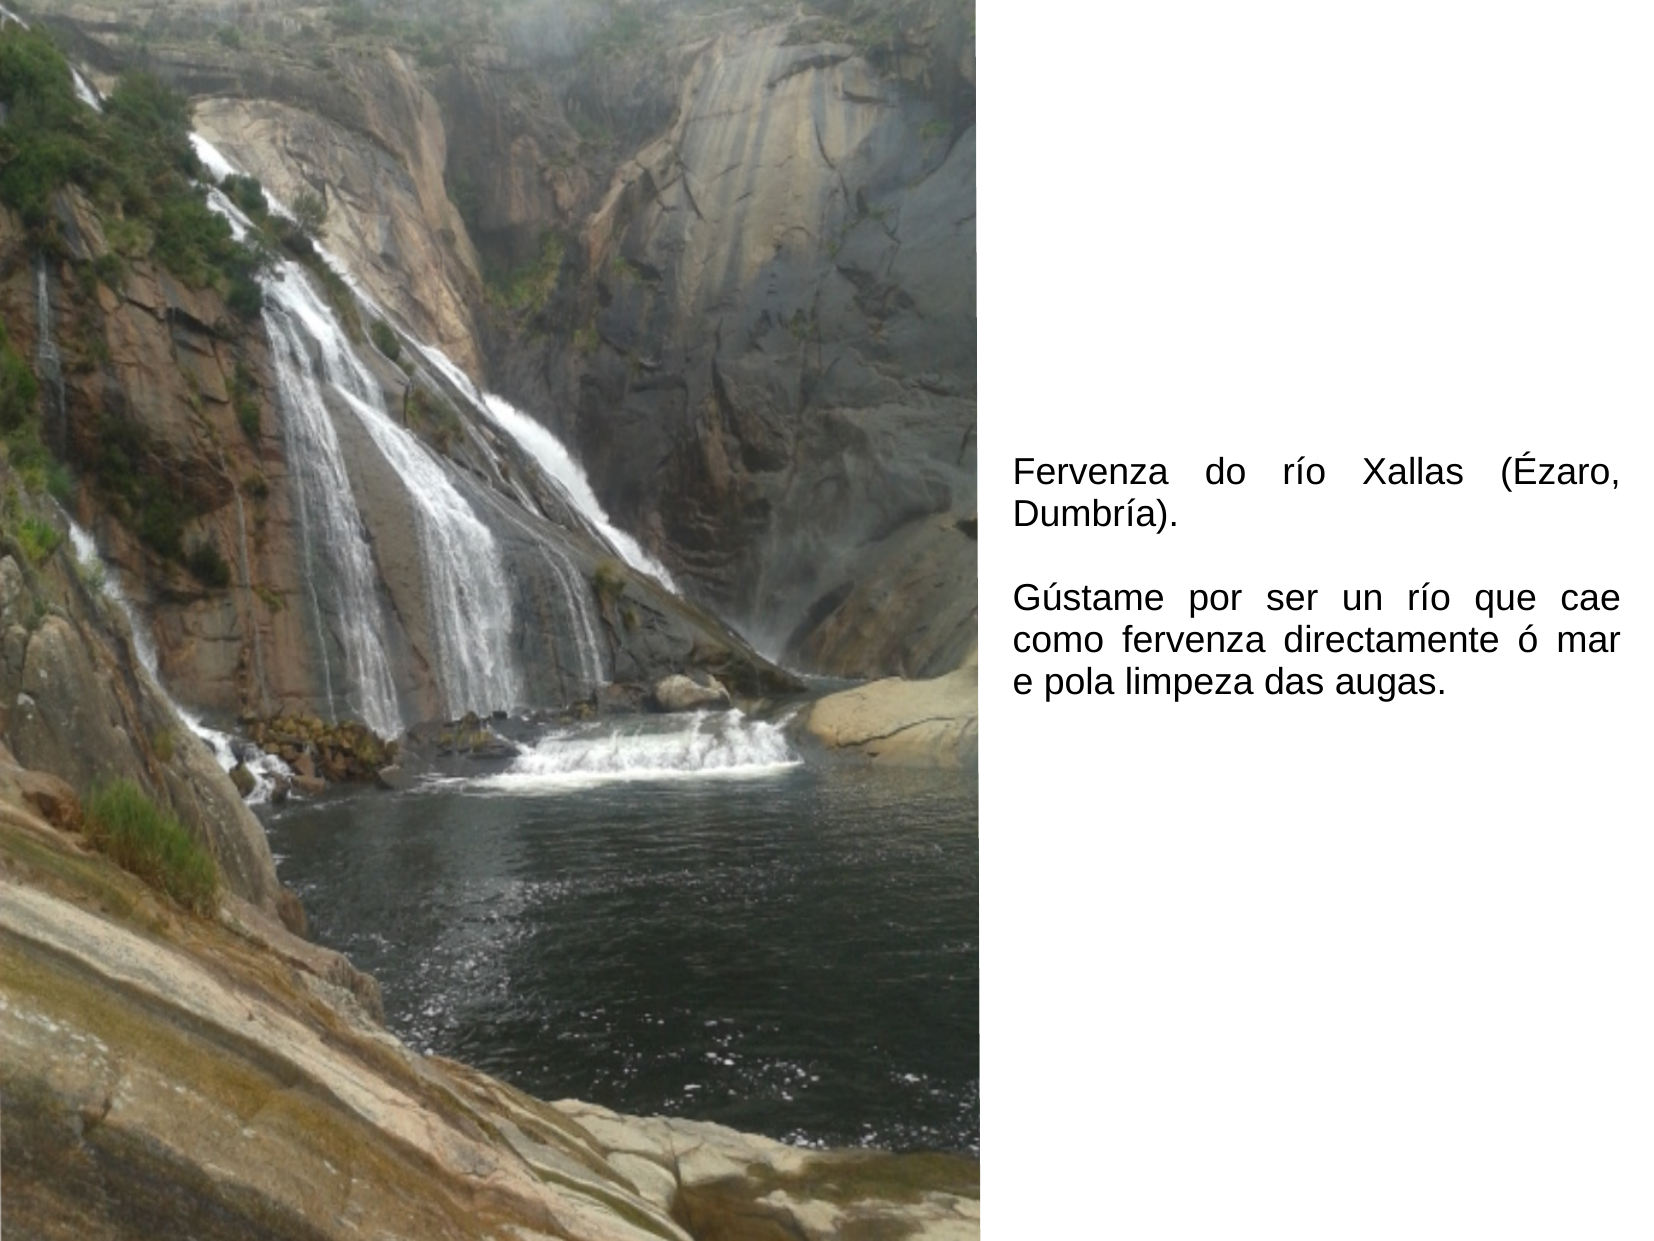

Fervenza do río Xallas (Ézaro, Dumbría).
Gústame por ser un río que cae como fervenza directamente ó mar e pola limpeza das augas.